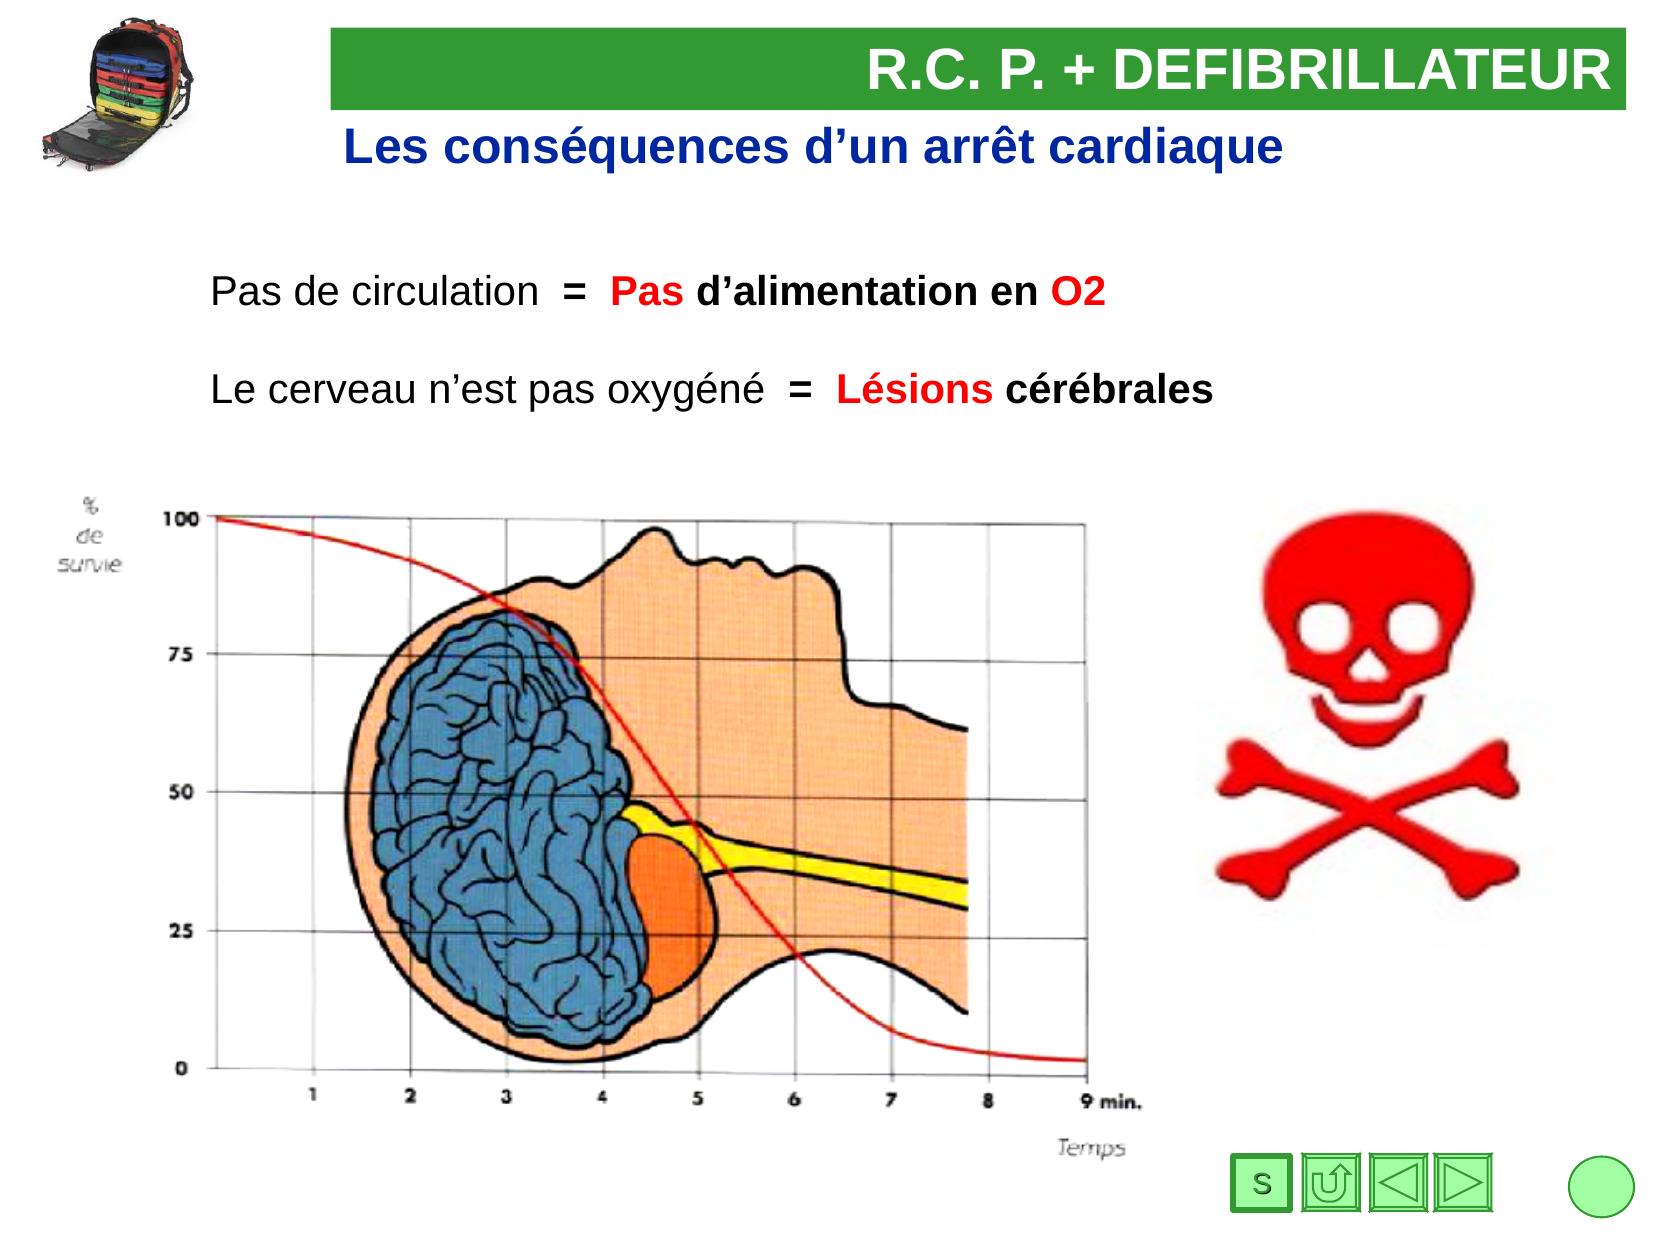

R.C. P. + DEFIBRILLATEUR
# Les conséquences d’un arrêt cardiaque
Pas de circulation = Pas d’alimentation en O2
Le cerveau n’est pas oxygéné = Lésions cérébrales